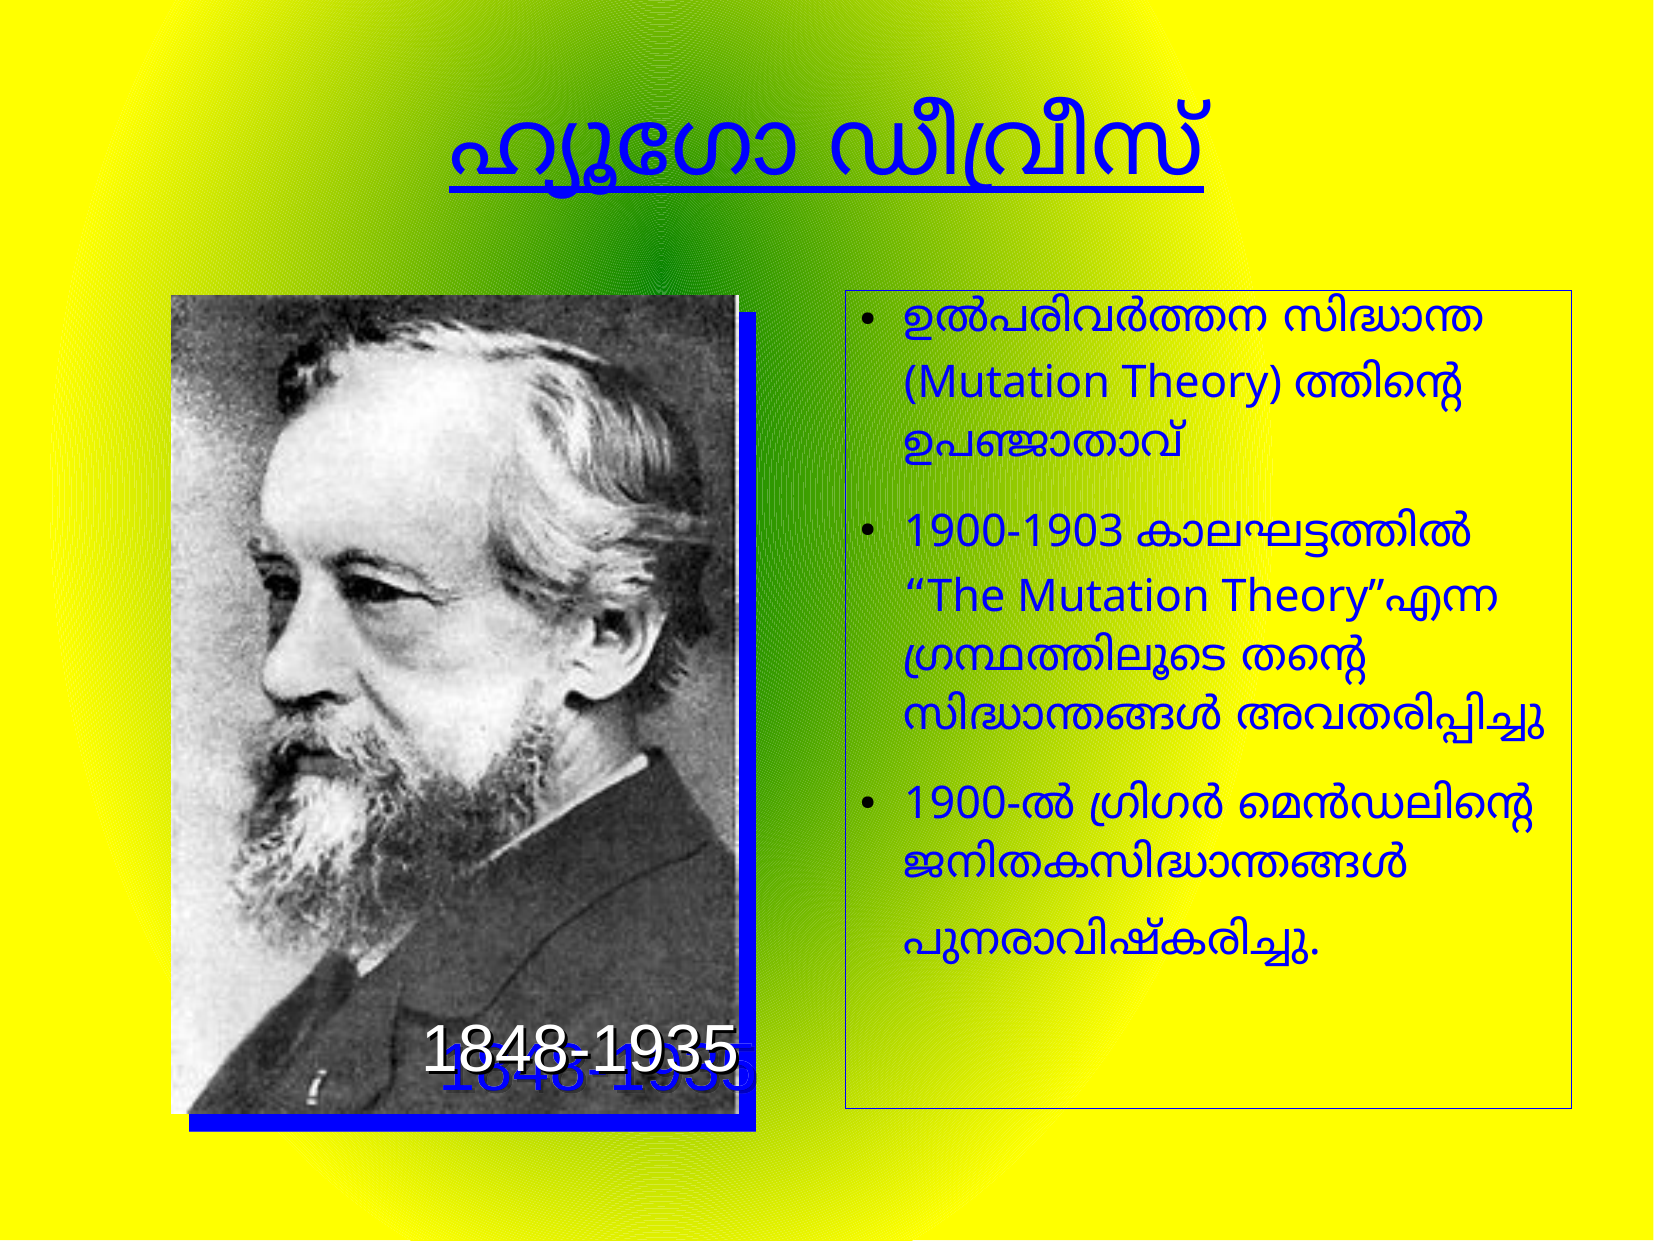

# ഹ്യൂഗോ ഡീവ്രീസ്
ഉല്‍പരിവര്‍ത്തന സിദ്ധാന്ത (Mutation Theory) ത്തിന്റെ ഉപഞ്ജാതാവ്
1900-1903 കാലഘട്ടത്തില്‍ “The Mutation Theory”എന്ന ഗ്രന്ഥത്തിലൂടെ തന്റെ സിദ്ധാന്തങ്ങള്‍ അവതരിപ്പിച്ചു
1900-ല്‍ ഗ്രിഗര്‍ മെന്‍ഡലിന്റെ ജനിതകസിദ്ധാന്തങ്ങള്‍ പുനരാവിഷ്കരിച്ചു.
1848-1935